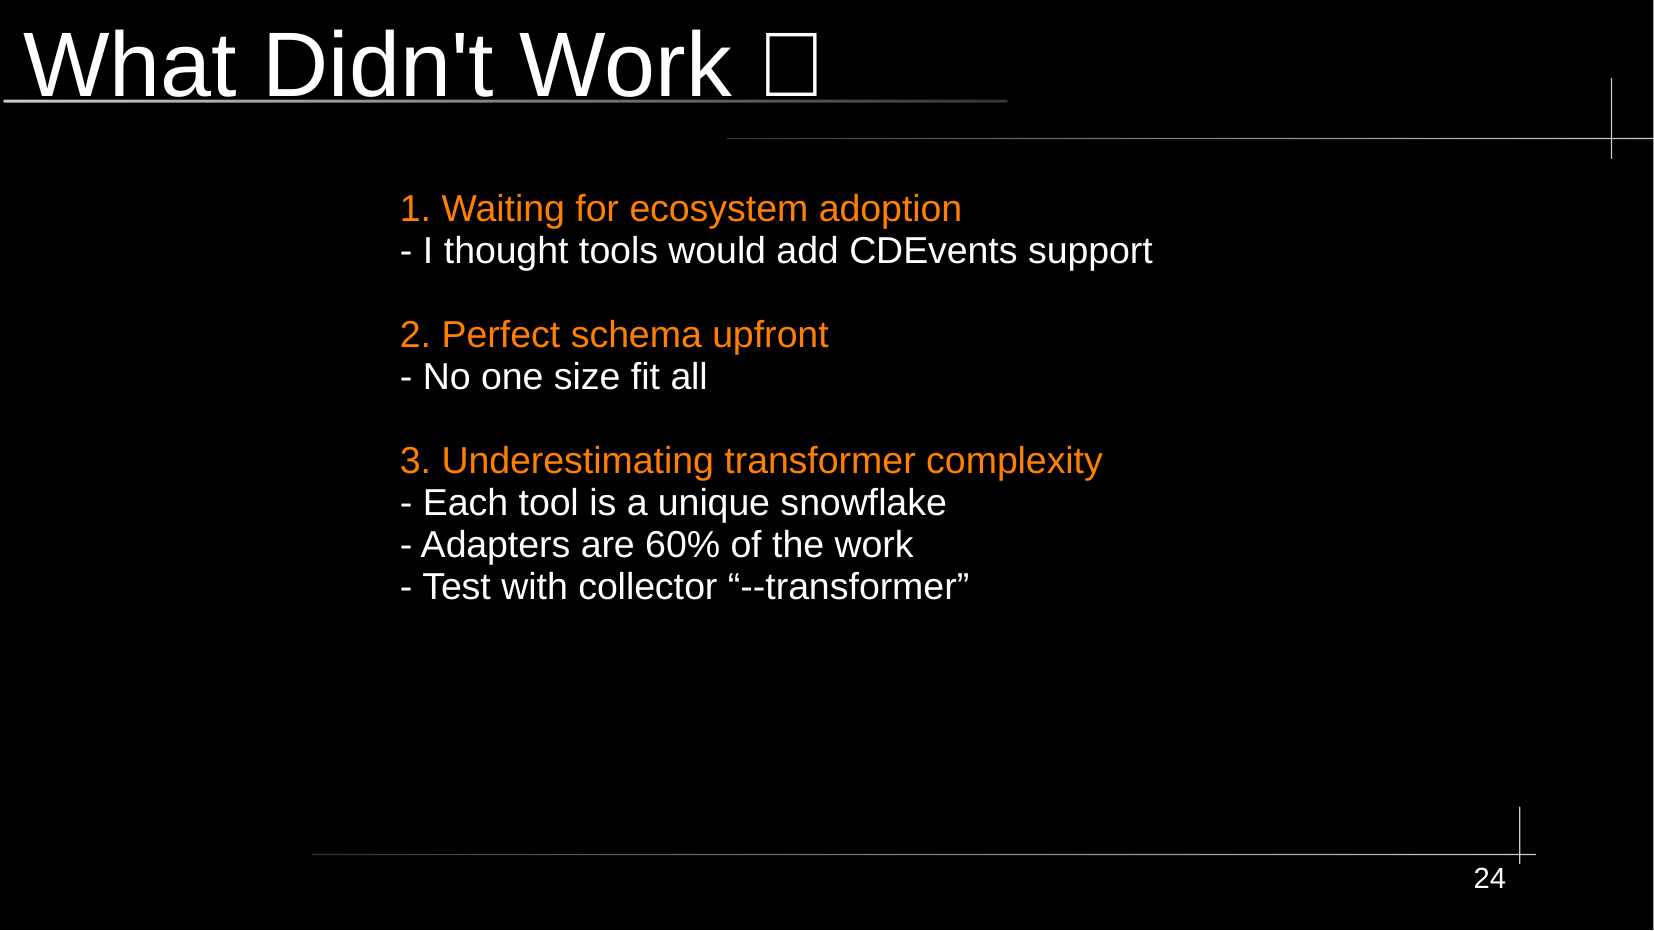

# What Didn't Work ❌
1. Waiting for ecosystem adoption
- I thought tools would add CDEvents support
2. Perfect schema upfront
- No one size fit all
3. Underestimating transformer complexity
- Each tool is a unique snowflake
- Adapters are 60% of the work
- Test with collector “--transformer”
24